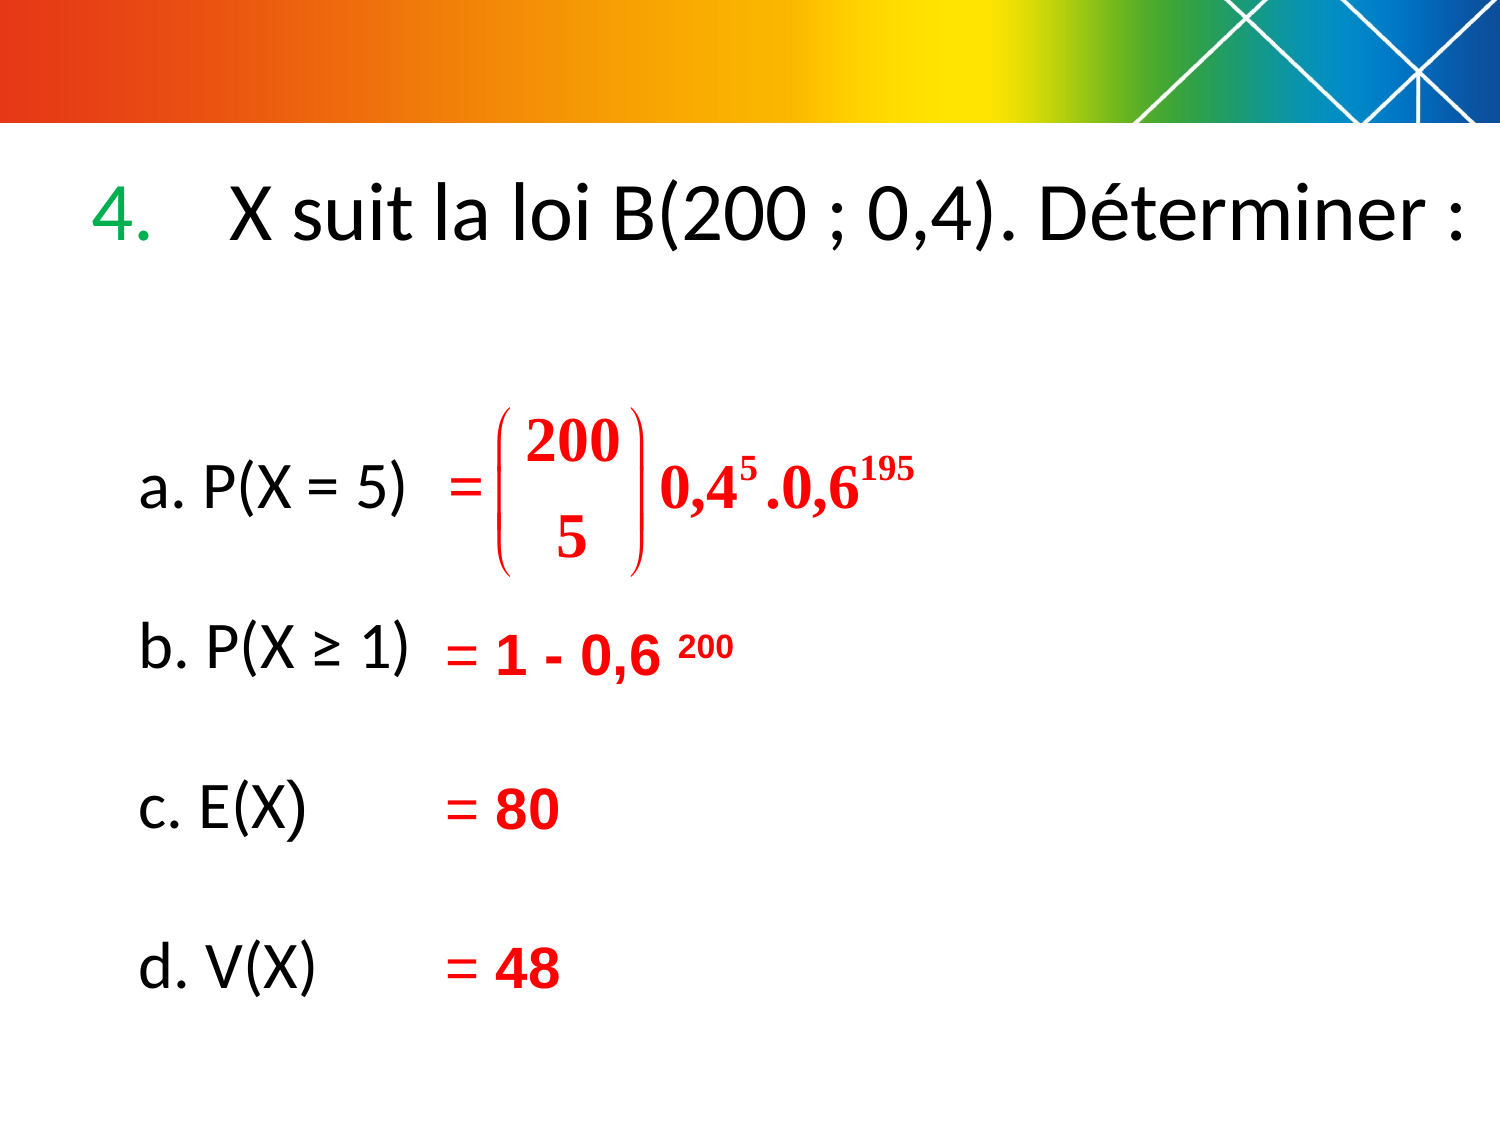

# X suit la loi B(200 ; 0,4). Déterminer :
a. P(X = 5)
b. P(X ≥ 1)
c. E(X)
d. V(X)
= 1 - 0,6 200
= 80
= 48